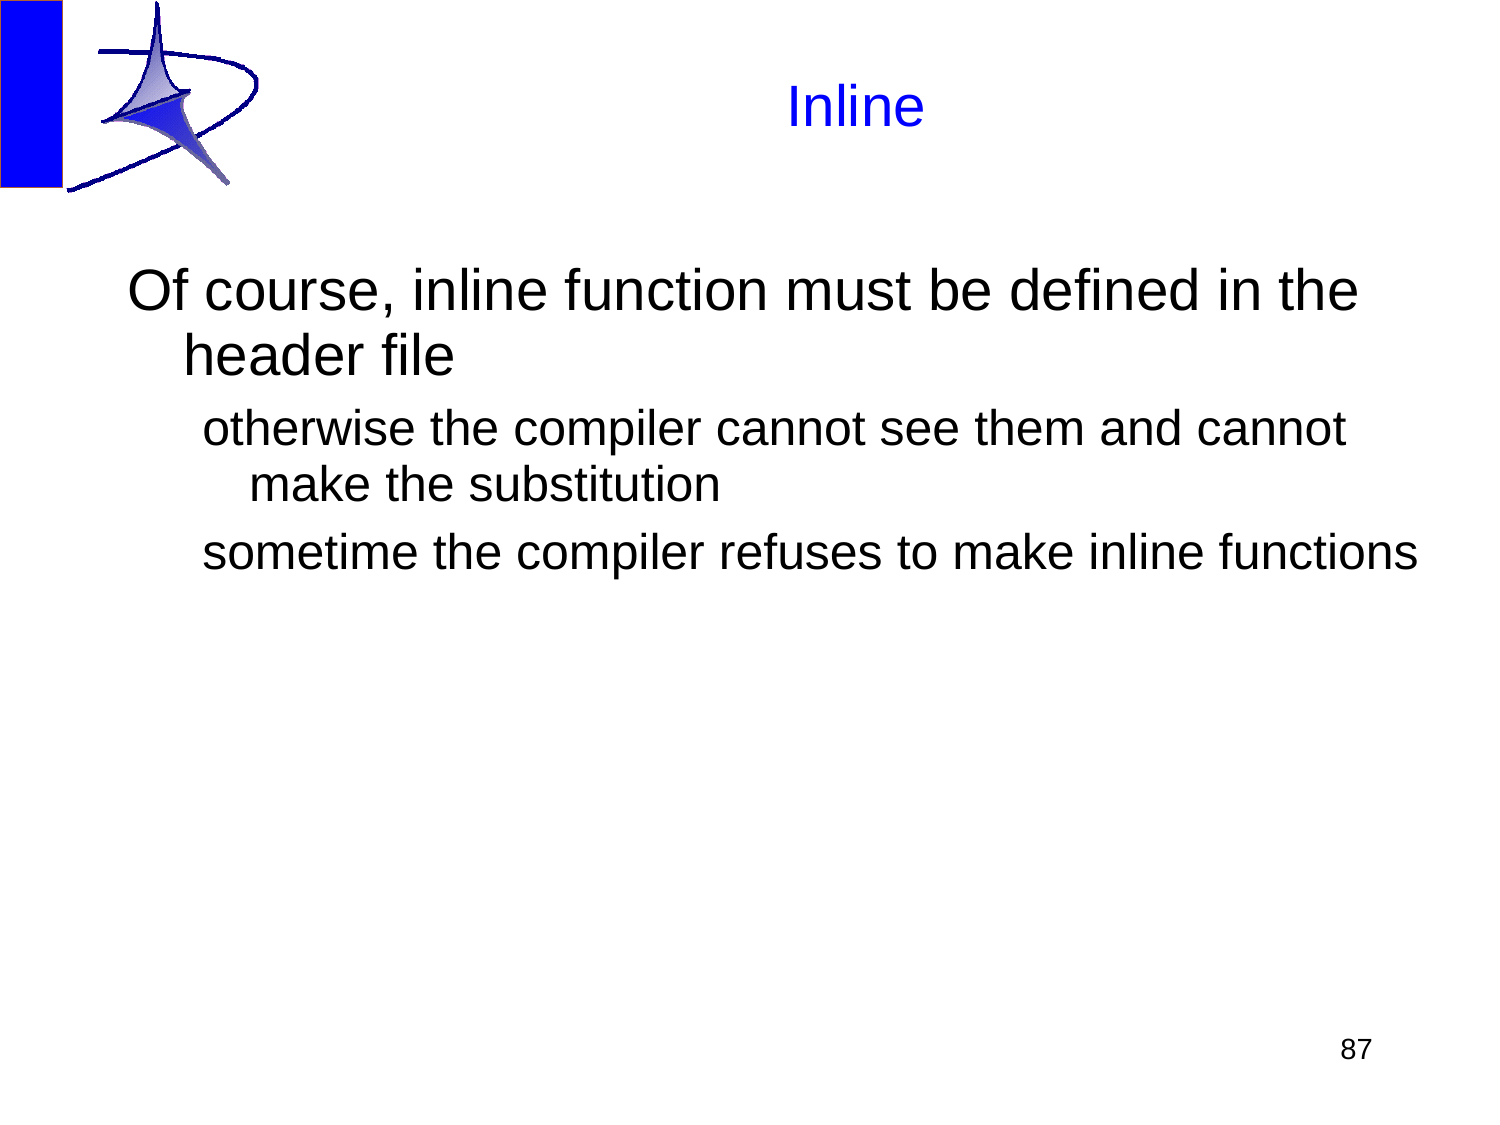

# Inline
Of course, inline function must be defined in the header file
otherwise the compiler cannot see them and cannot make the substitution
sometime the compiler refuses to make inline functions
87